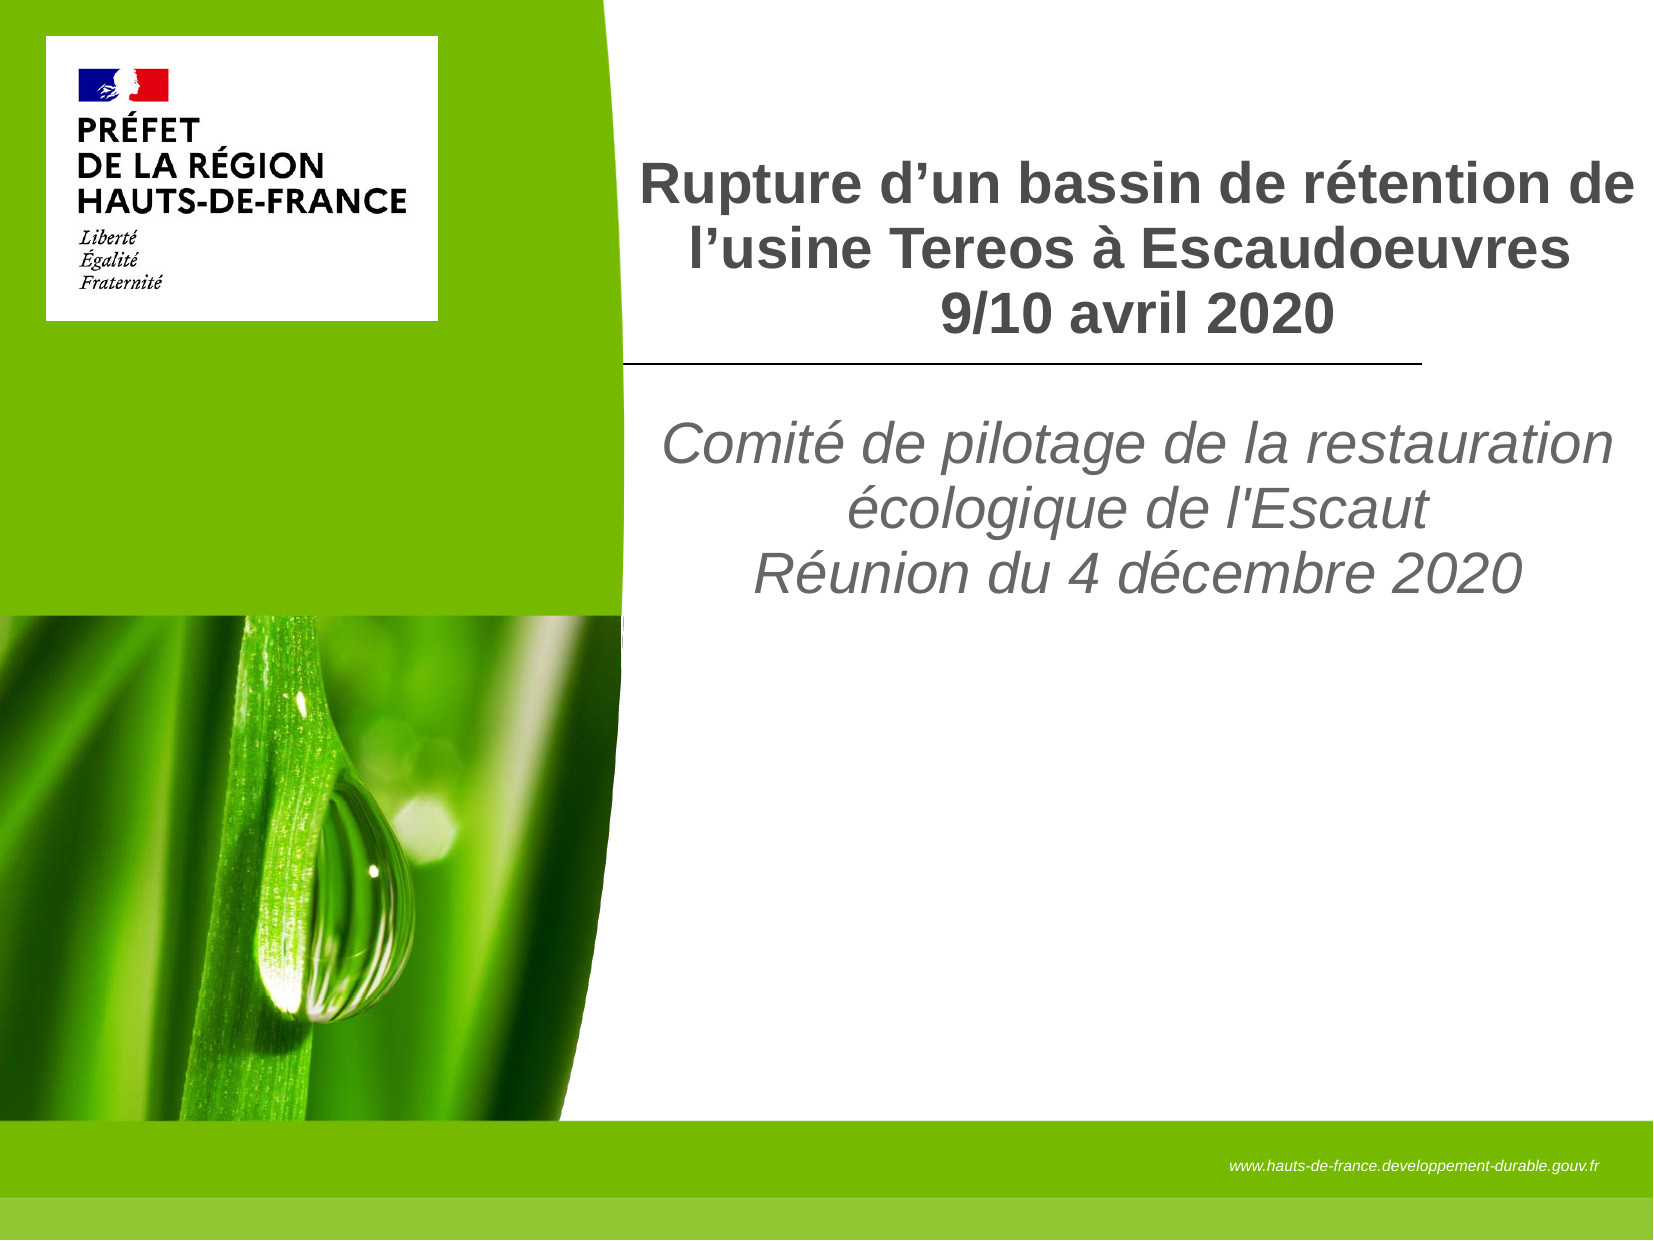

# Rupture d’un bassin de rétention de l’usine Tereos à Escaudoeuvres 9/10 avril 2020 Comité de pilotage de la restauration écologique de l'Escaut Réunion du 4 décembre 2020